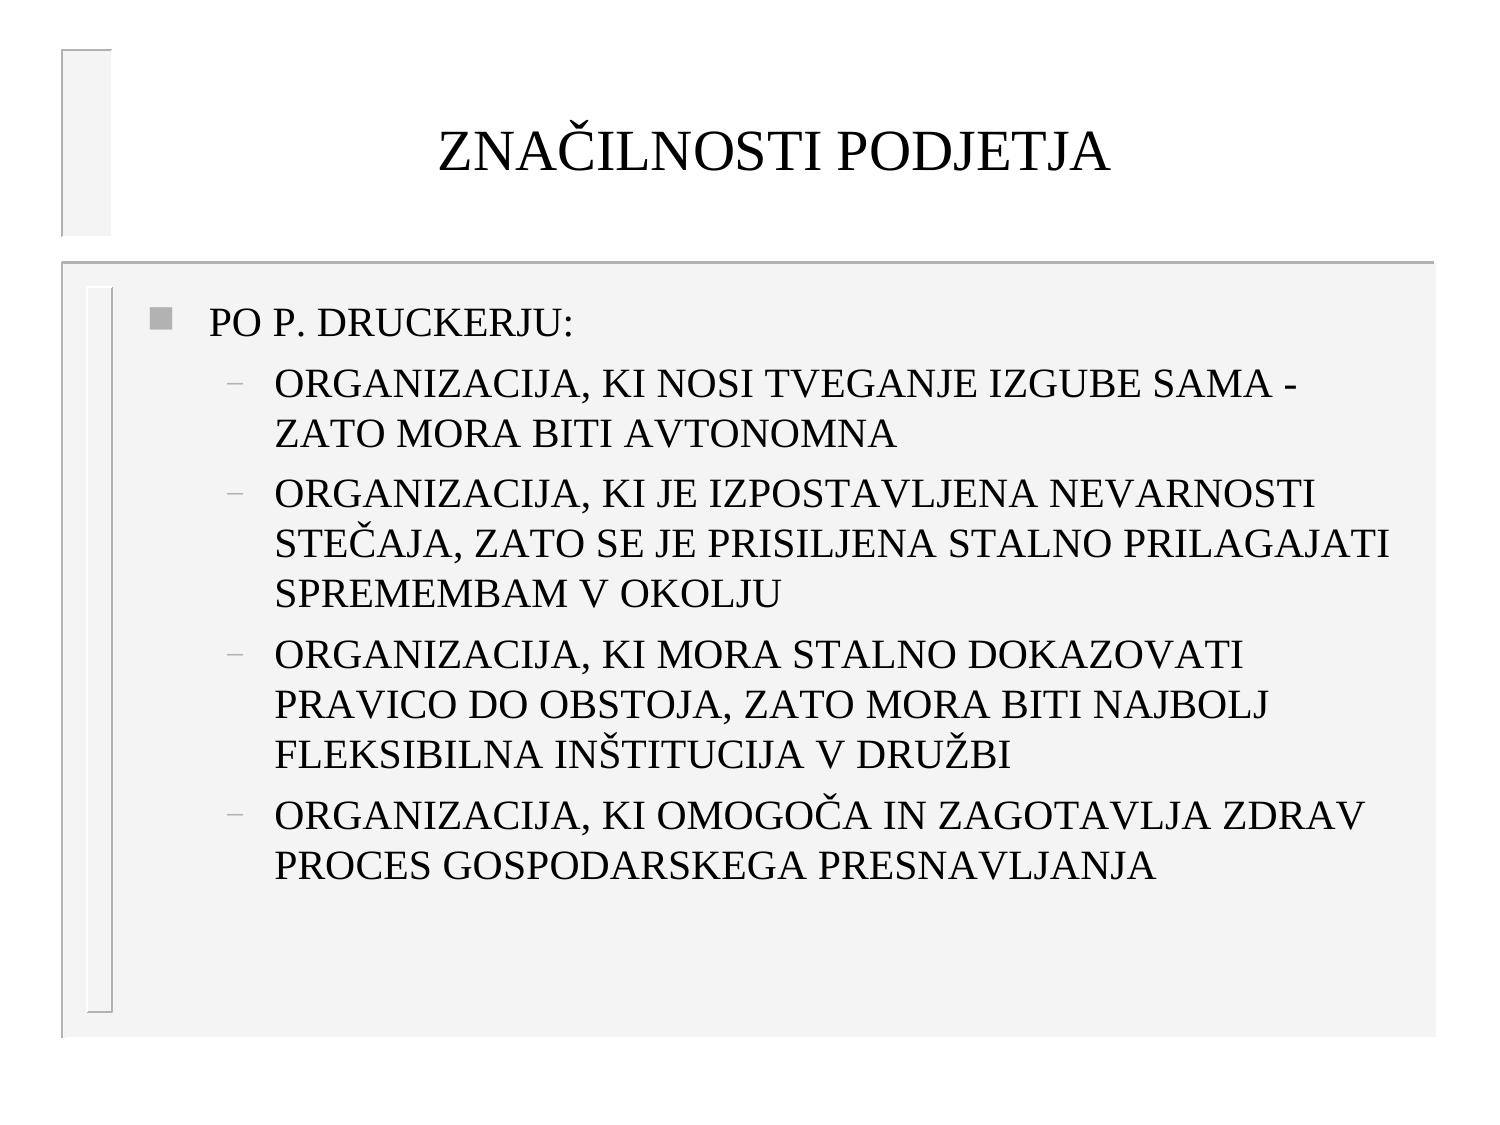

# ZNAČILNOSTI PODJETJA
PO P. DRUCKERJU:
ORGANIZACIJA, KI NOSI TVEGANJE IZGUBE SAMA - ZATO MORA BITI AVTONOMNA
ORGANIZACIJA, KI JE IZPOSTAVLJENA NEVARNOSTI STEČAJA, ZATO SE JE PRISILJENA STALNO PRILAGAJATI SPREMEMBAM V OKOLJU
ORGANIZACIJA, KI MORA STALNO DOKAZOVATI PRAVICO DO OBSTOJA, ZATO MORA BITI NAJBOLJ FLEKSIBILNA INŠTITUCIJA V DRUŽBI
ORGANIZACIJA, KI OMOGOČA IN ZAGOTAVLJA ZDRAV PROCES GOSPODARSKEGA PRESNAVLJANJA